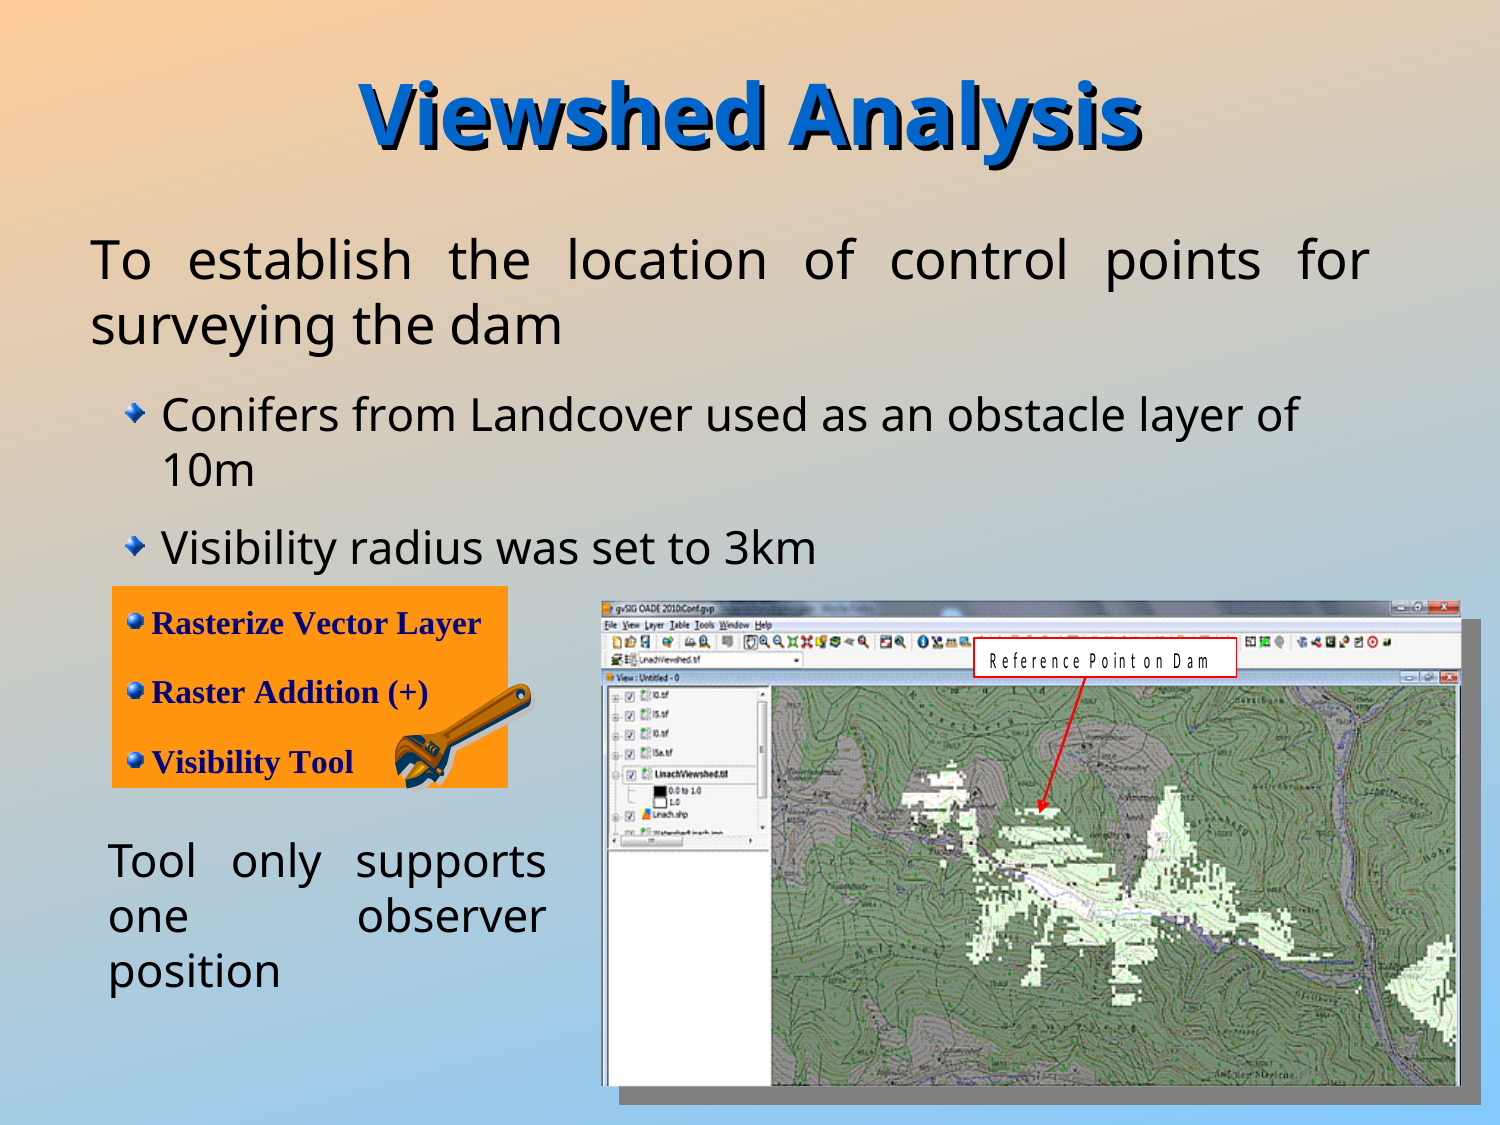

# Viewshed Analysis
To establish the location of control points for surveying the dam
Conifers from Landcover used as an obstacle layer of 10m
Visibility radius was set to 3km
 Rasterize Vector Layer
 Raster Addition (+)
 Visibility Tool
Tool only supports one observer position
16